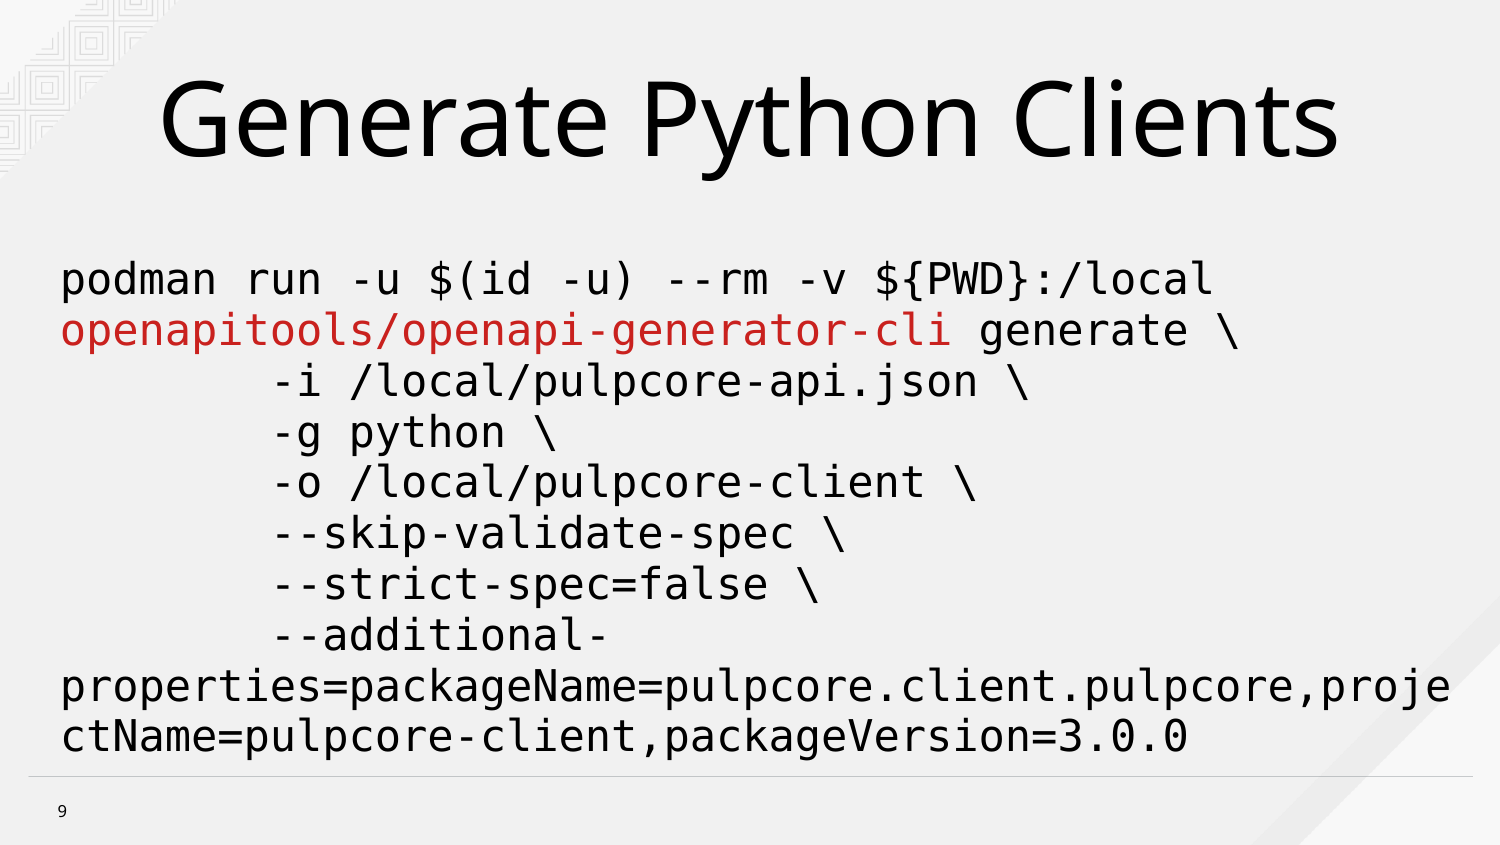

Generate Python Clients
podman run -u $(id -u) --rm -v ${PWD}:/local openapitools/openapi-generator-cli generate \
 -i /local/pulpcore-api.json \
 -g python \
 -o /local/pulpcore-client \
 --skip-validate-spec \
 --strict-spec=false \
 --additional-properties=packageName=pulpcore.client.pulpcore,projectName=pulpcore-client,packageVersion=3.0.0
9